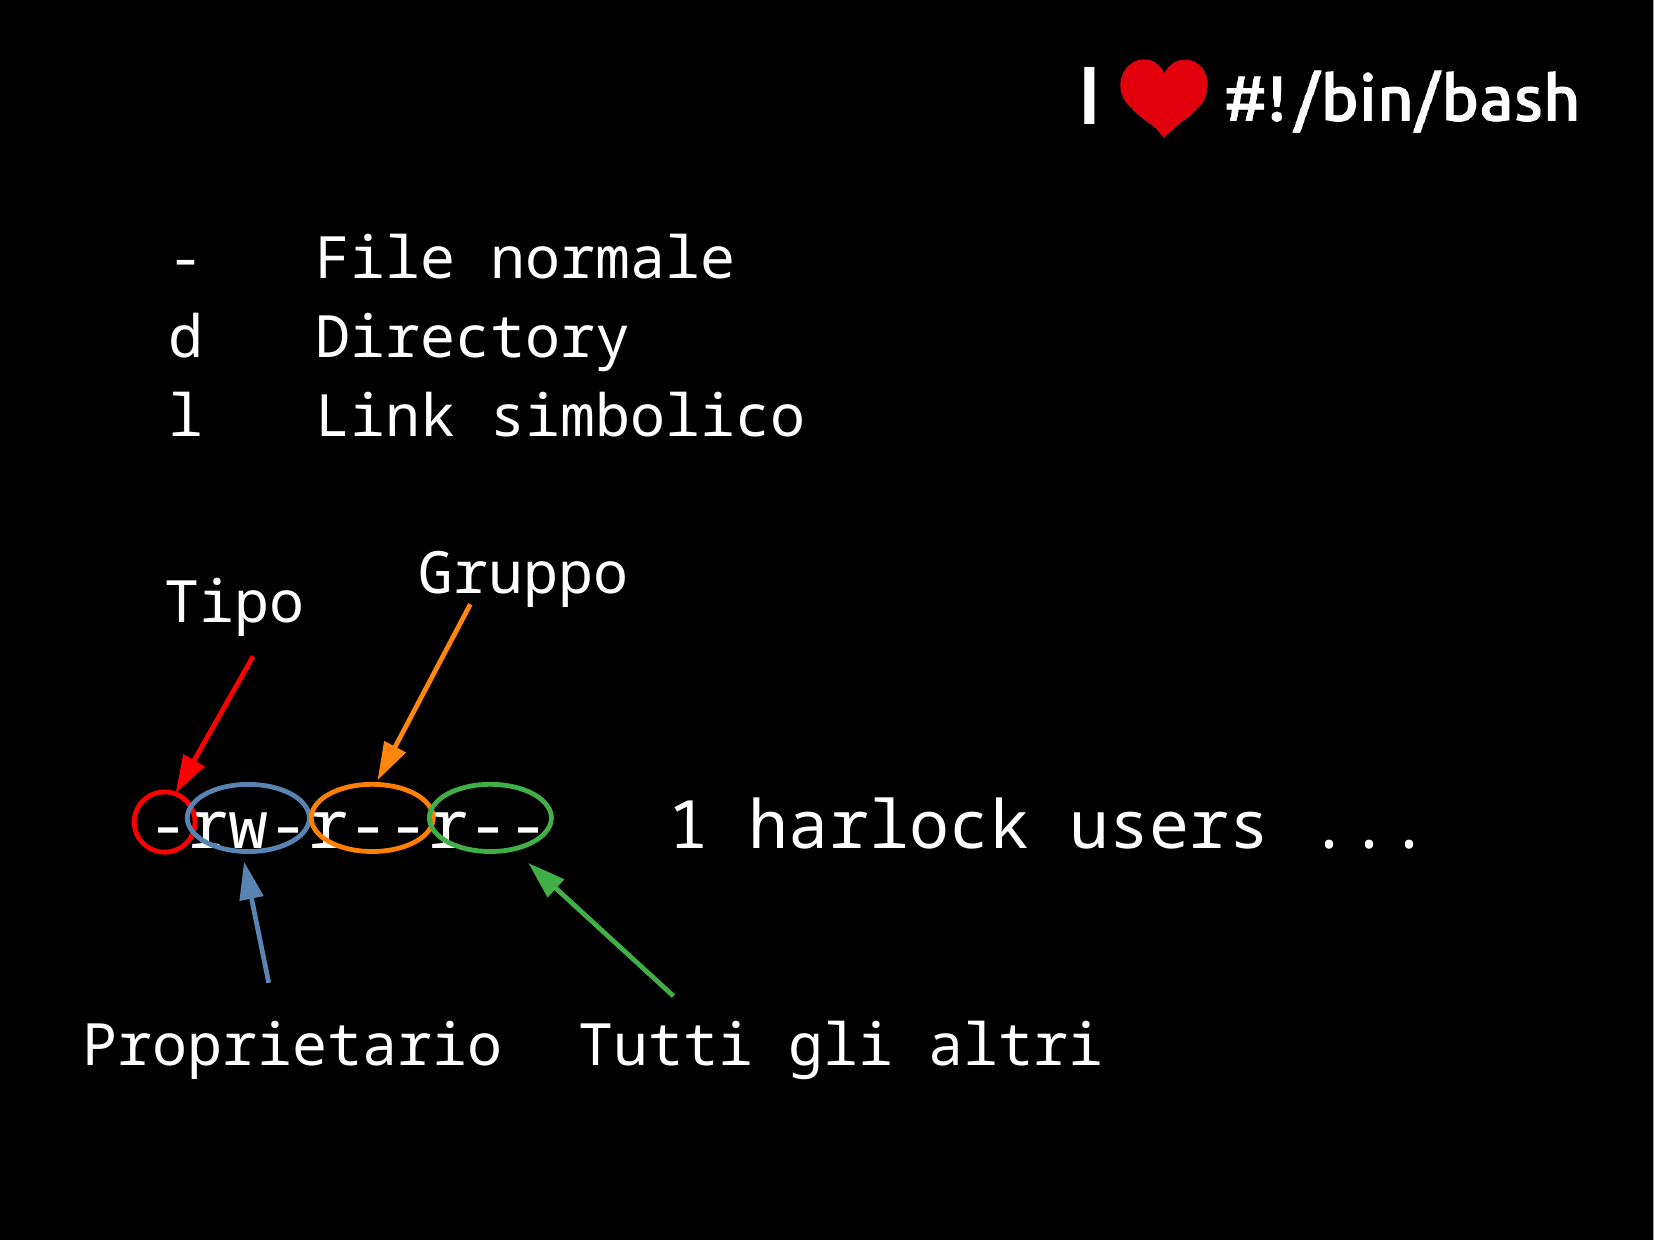

-		File normale
d		Directory
l		Link simbolico
Gruppo
Tipo
-rw-r--r-- 1 harlock users ...
Proprietario
Tutti gli altri